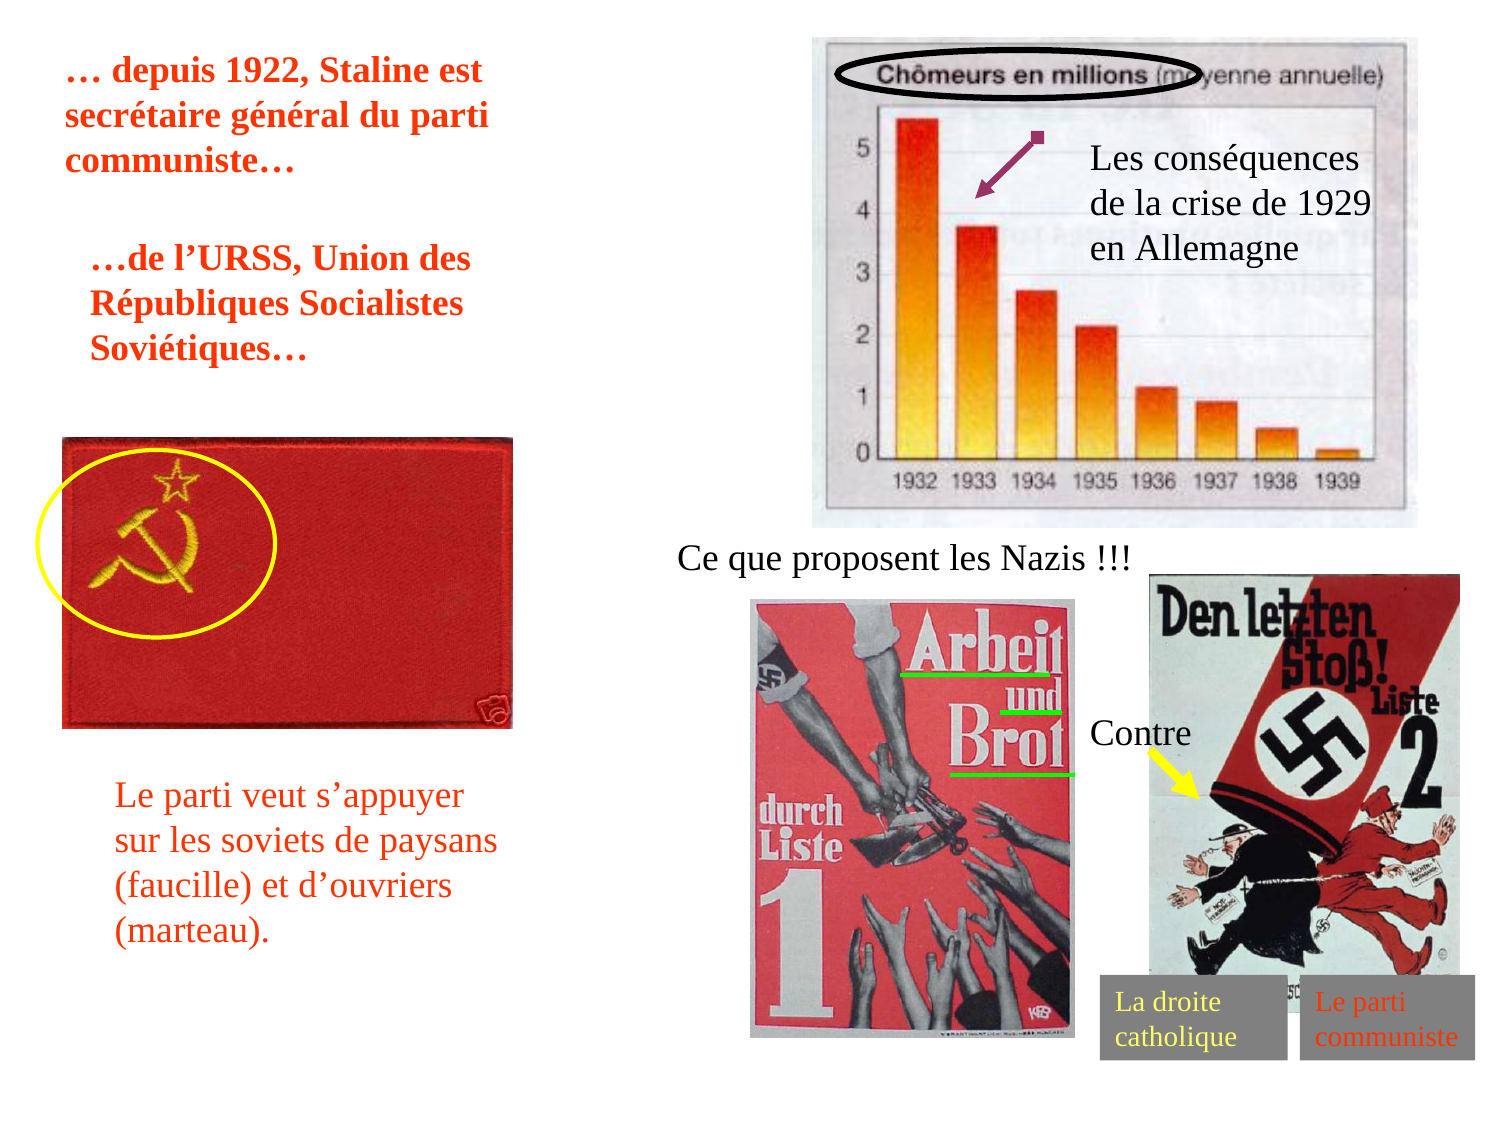

… depuis 1922, Staline est secrétaire général du parti communiste…
Les conséquences de la crise de 1929 en Allemagne
…de l’URSS, Union des Républiques Socialistes Soviétiques…
Ce que proposent les Nazis !!!
Contre
Le parti veut s’appuyer sur les soviets de paysans (faucille) et d’ouvriers (marteau).
La droite catholique
Le parti communiste